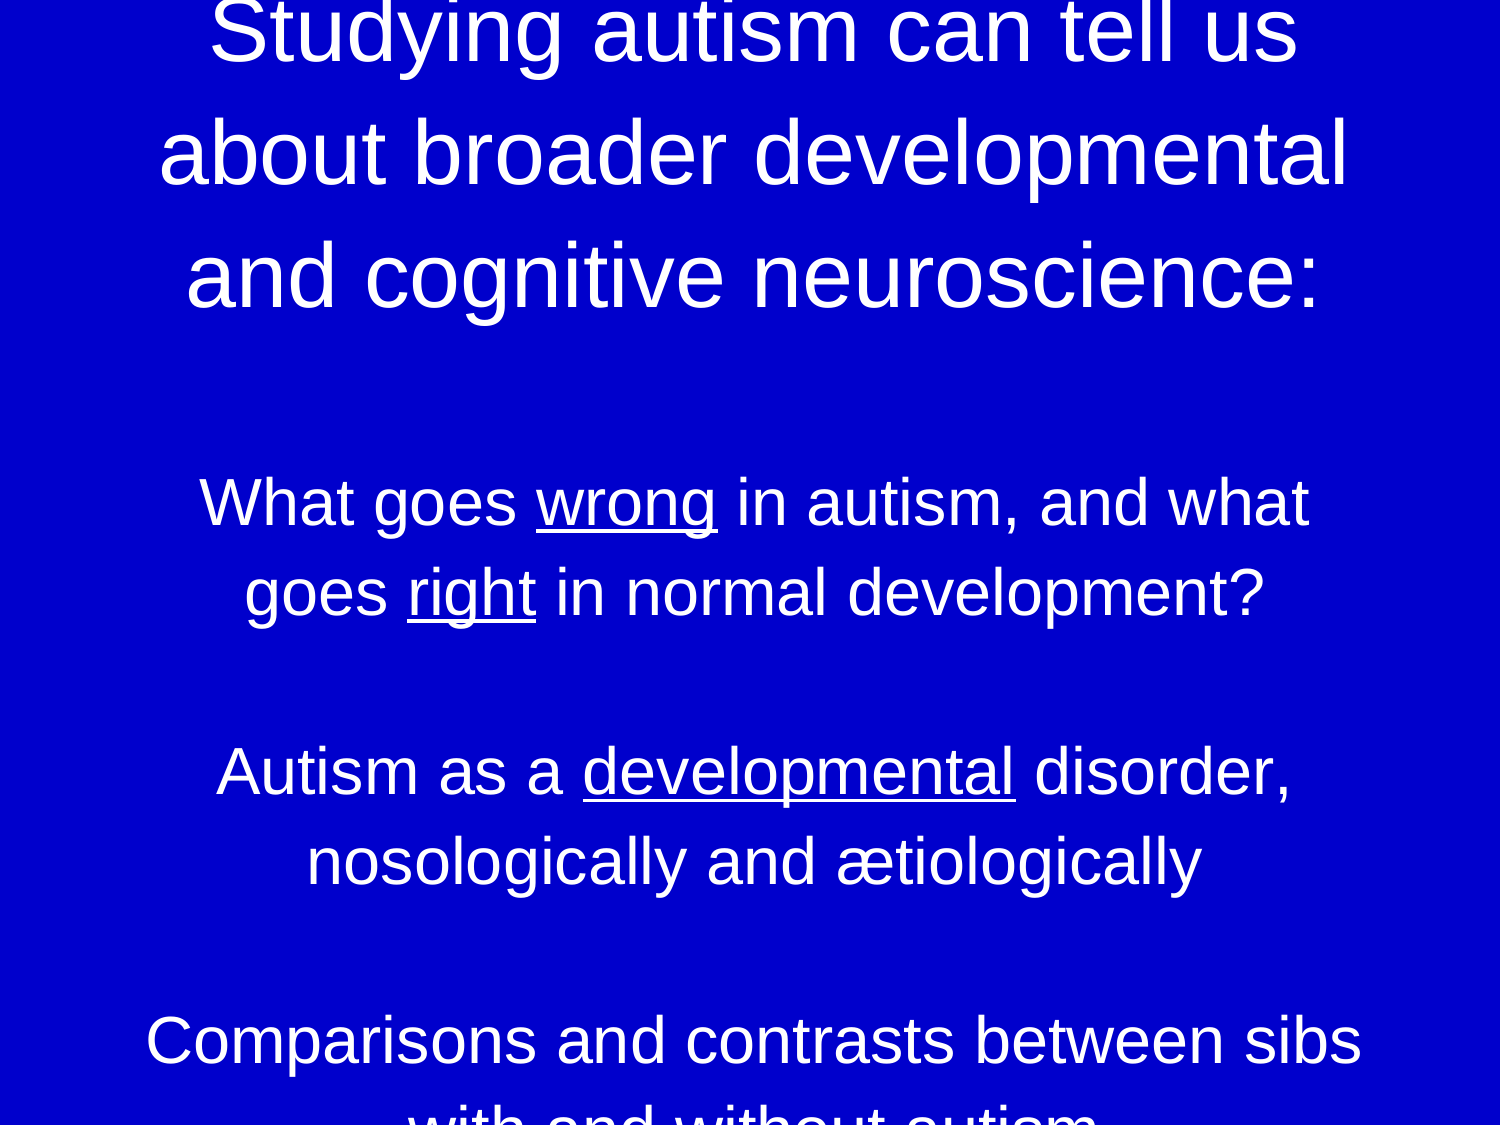

# Studying autism can tell us about broader developmental and cognitive neuroscience: What goes wrong in autism, and what goes right in normal development? Autism as a developmental disorder, nosologically and ætiologically Comparisons and contrasts between sibs with and without autism